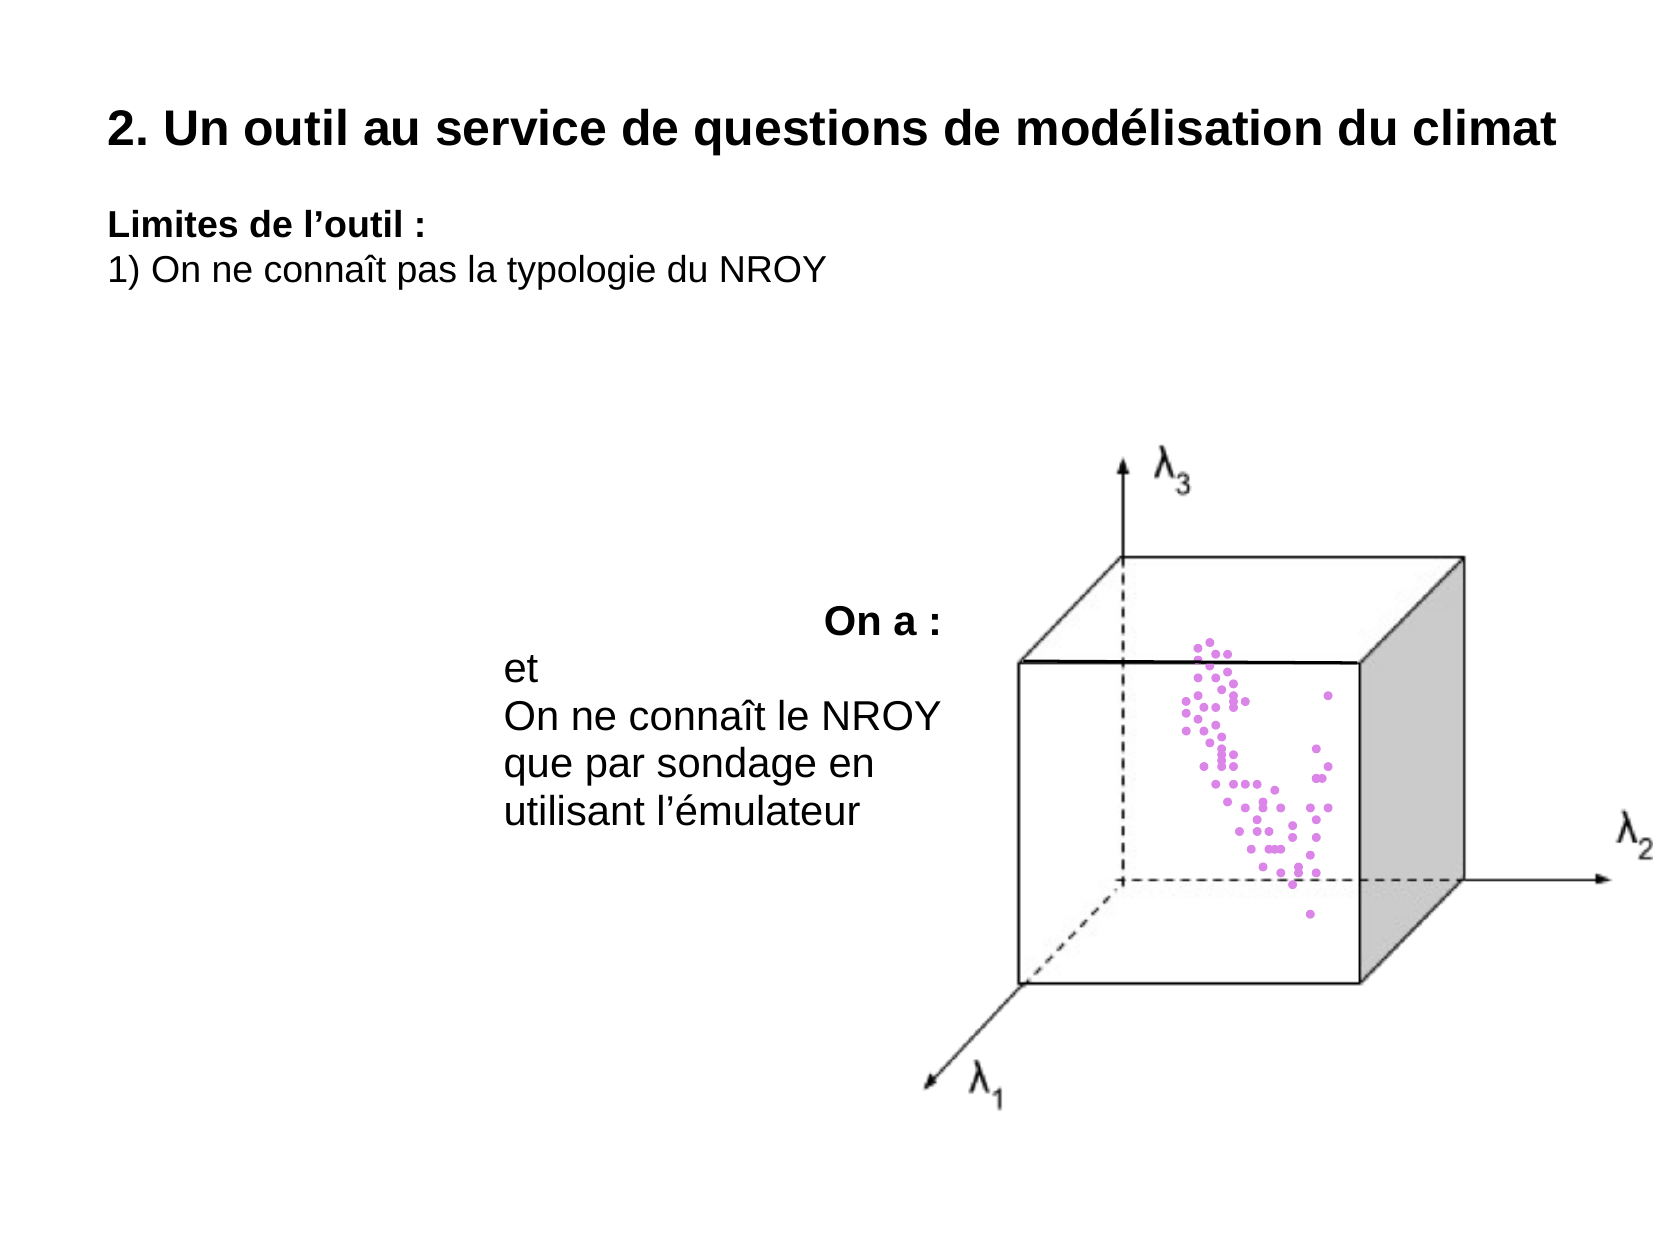

2. Un outil au service de questions de modélisation du climat
Limites de l’outil :
1) On ne connaît pas la typologie du NROY
On a :
et
On ne connaît le NROY que par sondage en utilisant l’émulateur